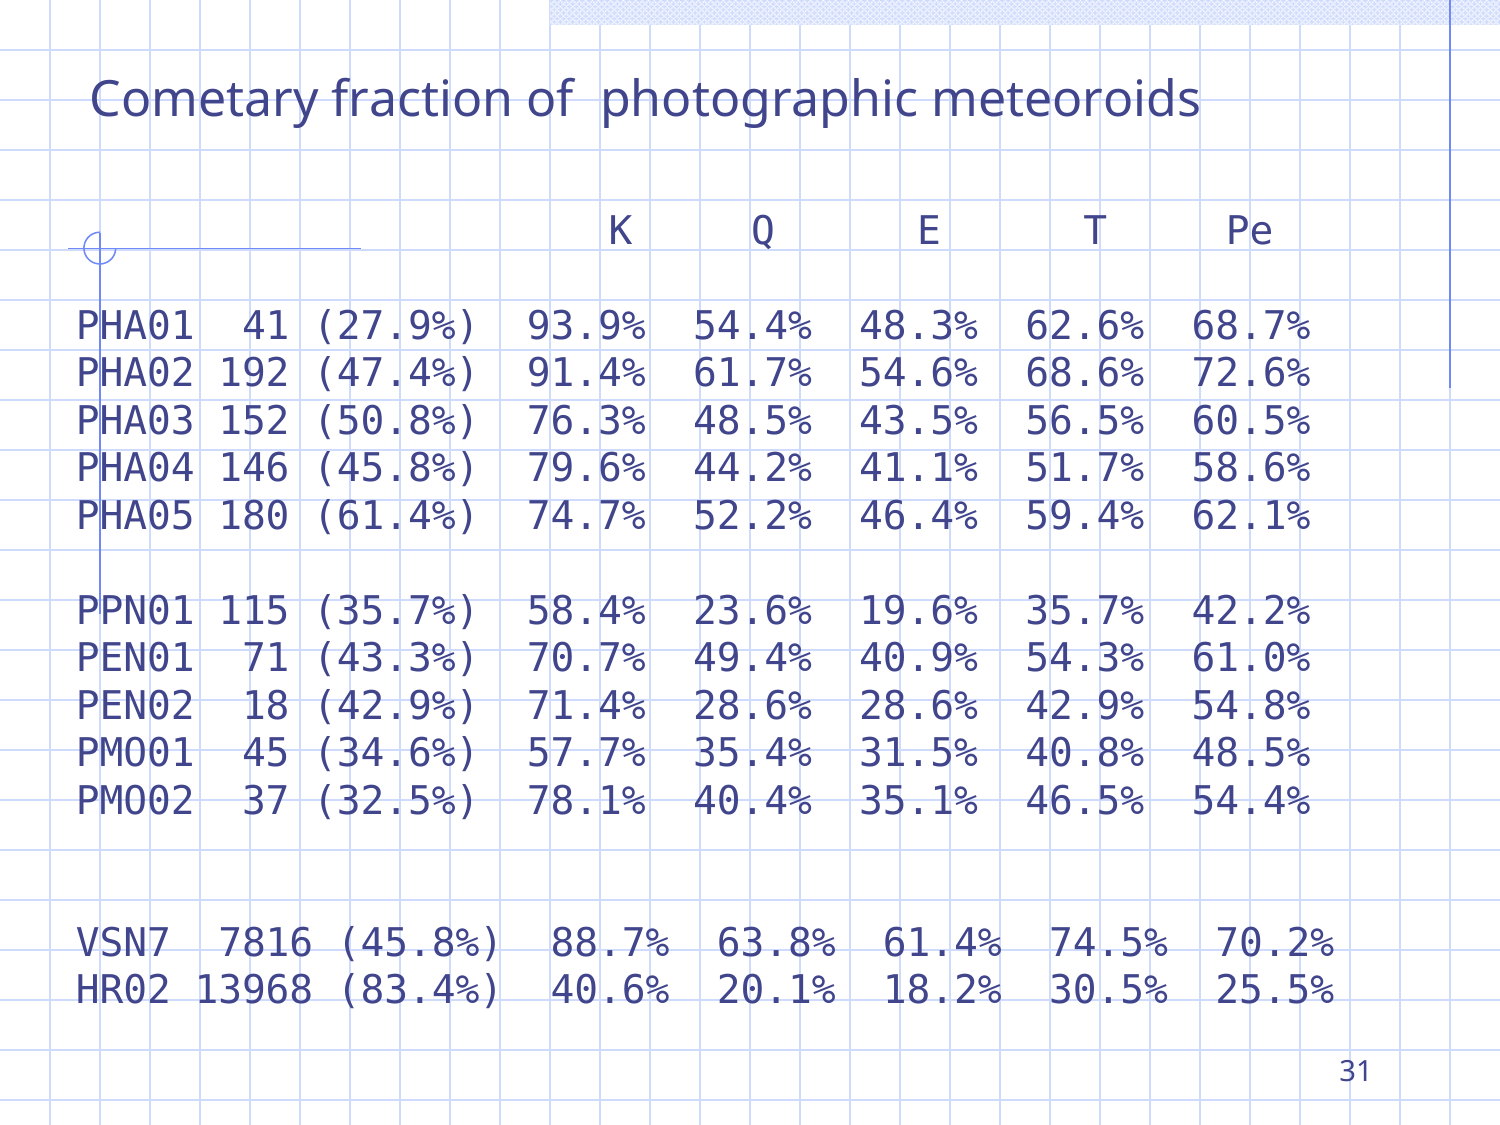

Cometary fraction of photographic meteoroids
 K Q E T Pe
PHA01 41 (27.9%) 93.9% 54.4% 48.3% 62.6% 68.7%
PHA02 192 (47.4%) 91.4% 61.7% 54.6% 68.6% 72.6%
PHA03 152 (50.8%) 76.3% 48.5% 43.5% 56.5% 60.5%
PHA04 146 (45.8%) 79.6% 44.2% 41.1% 51.7% 58.6%
PHA05 180 (61.4%) 74.7% 52.2% 46.4% 59.4% 62.1%
PPN01 115 (35.7%) 58.4% 23.6% 19.6% 35.7% 42.2%
PEN01 71 (43.3%) 70.7% 49.4% 40.9% 54.3% 61.0%
PEN02 18 (42.9%) 71.4% 28.6% 28.6% 42.9% 54.8%
PMO01 45 (34.6%) 57.7% 35.4% 31.5% 40.8% 48.5%
PMO02 37 (32.5%) 78.1% 40.4% 35.1% 46.5% 54.4%
VSN7 7816 (45.8%) 88.7% 63.8% 61.4% 74.5% 70.2%
HR02 13968 (83.4%) 40.6% 20.1% 18.2% 30.5% 25.5%
31